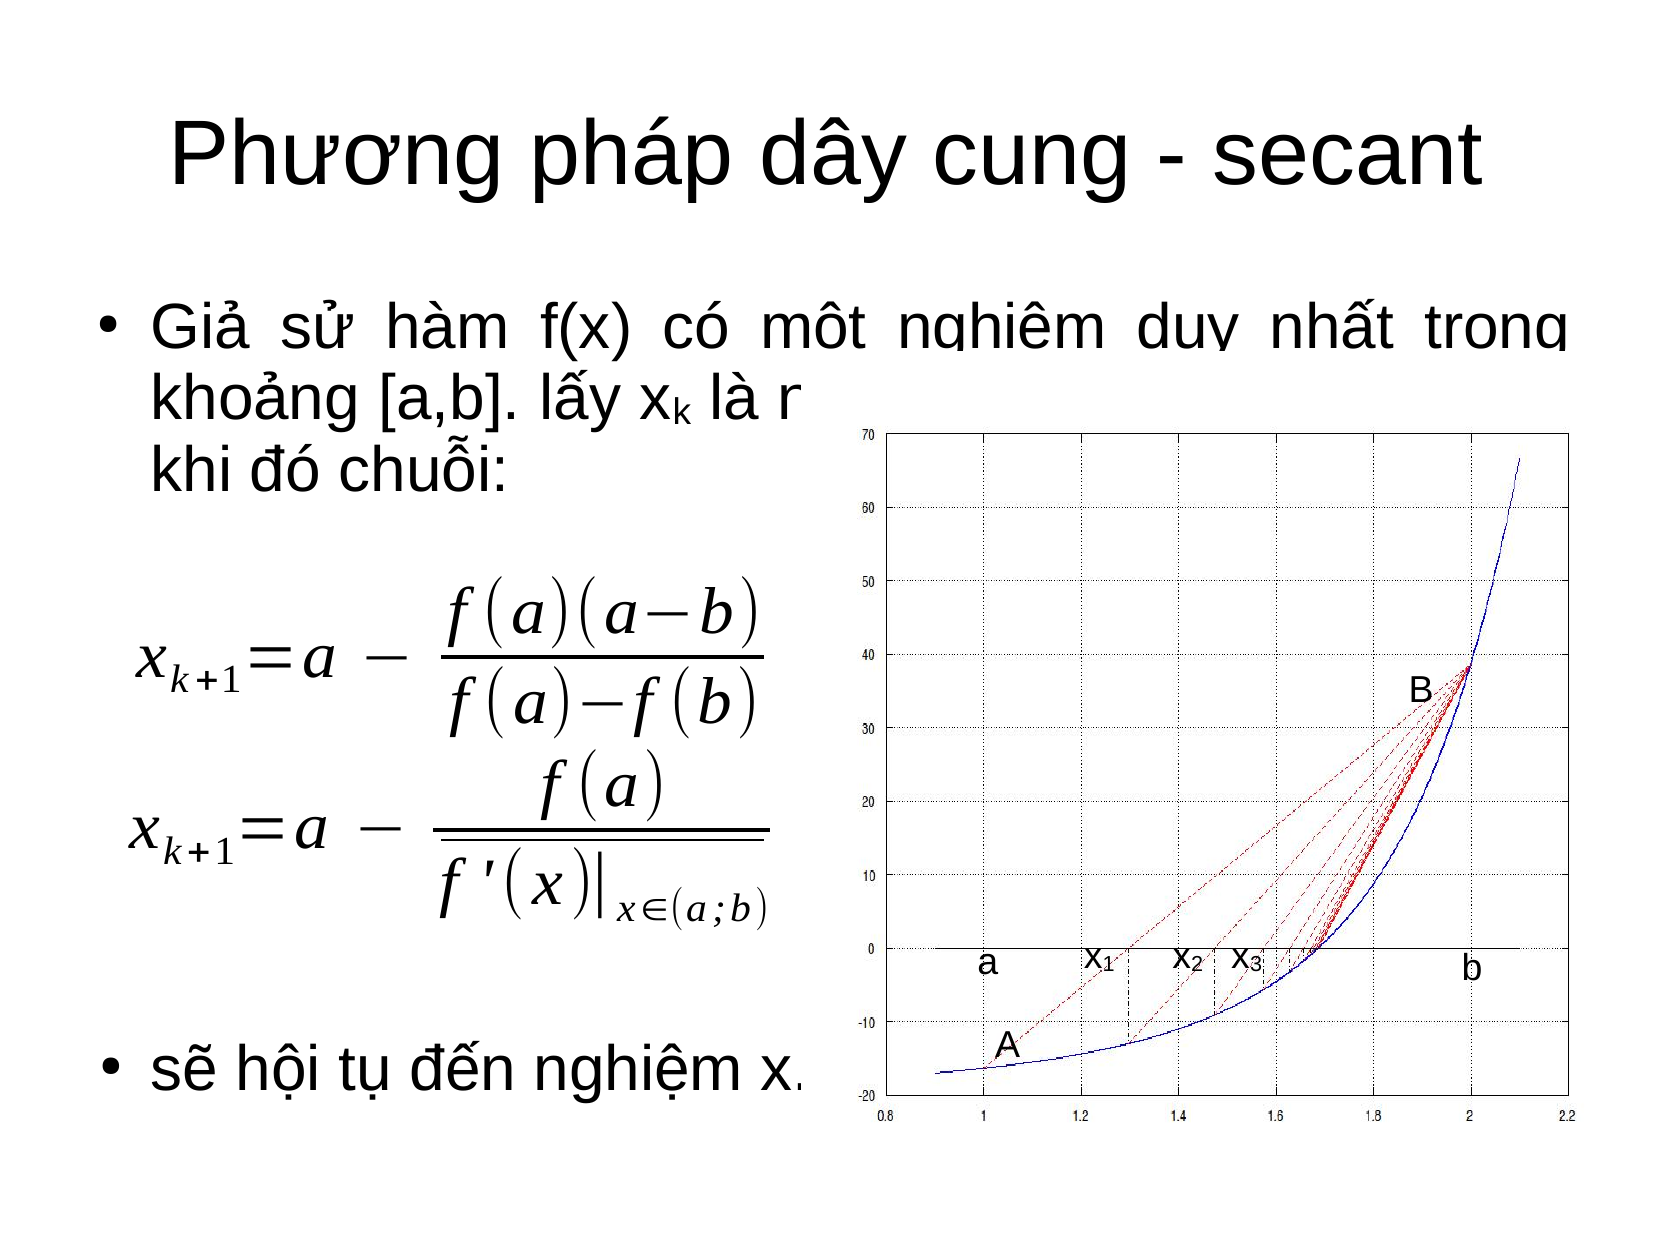

Phương pháp dây cung - secant
# Giả sử hàm f(x) có một nghiệm duy nhất trong khoảng [a,b]. lấy xk là nghiệm của dây cung (A;B), khi đó chuỗi:
sẽ hội tụ đến nghiệm x.
B
x2
x3
x1
a
b
A